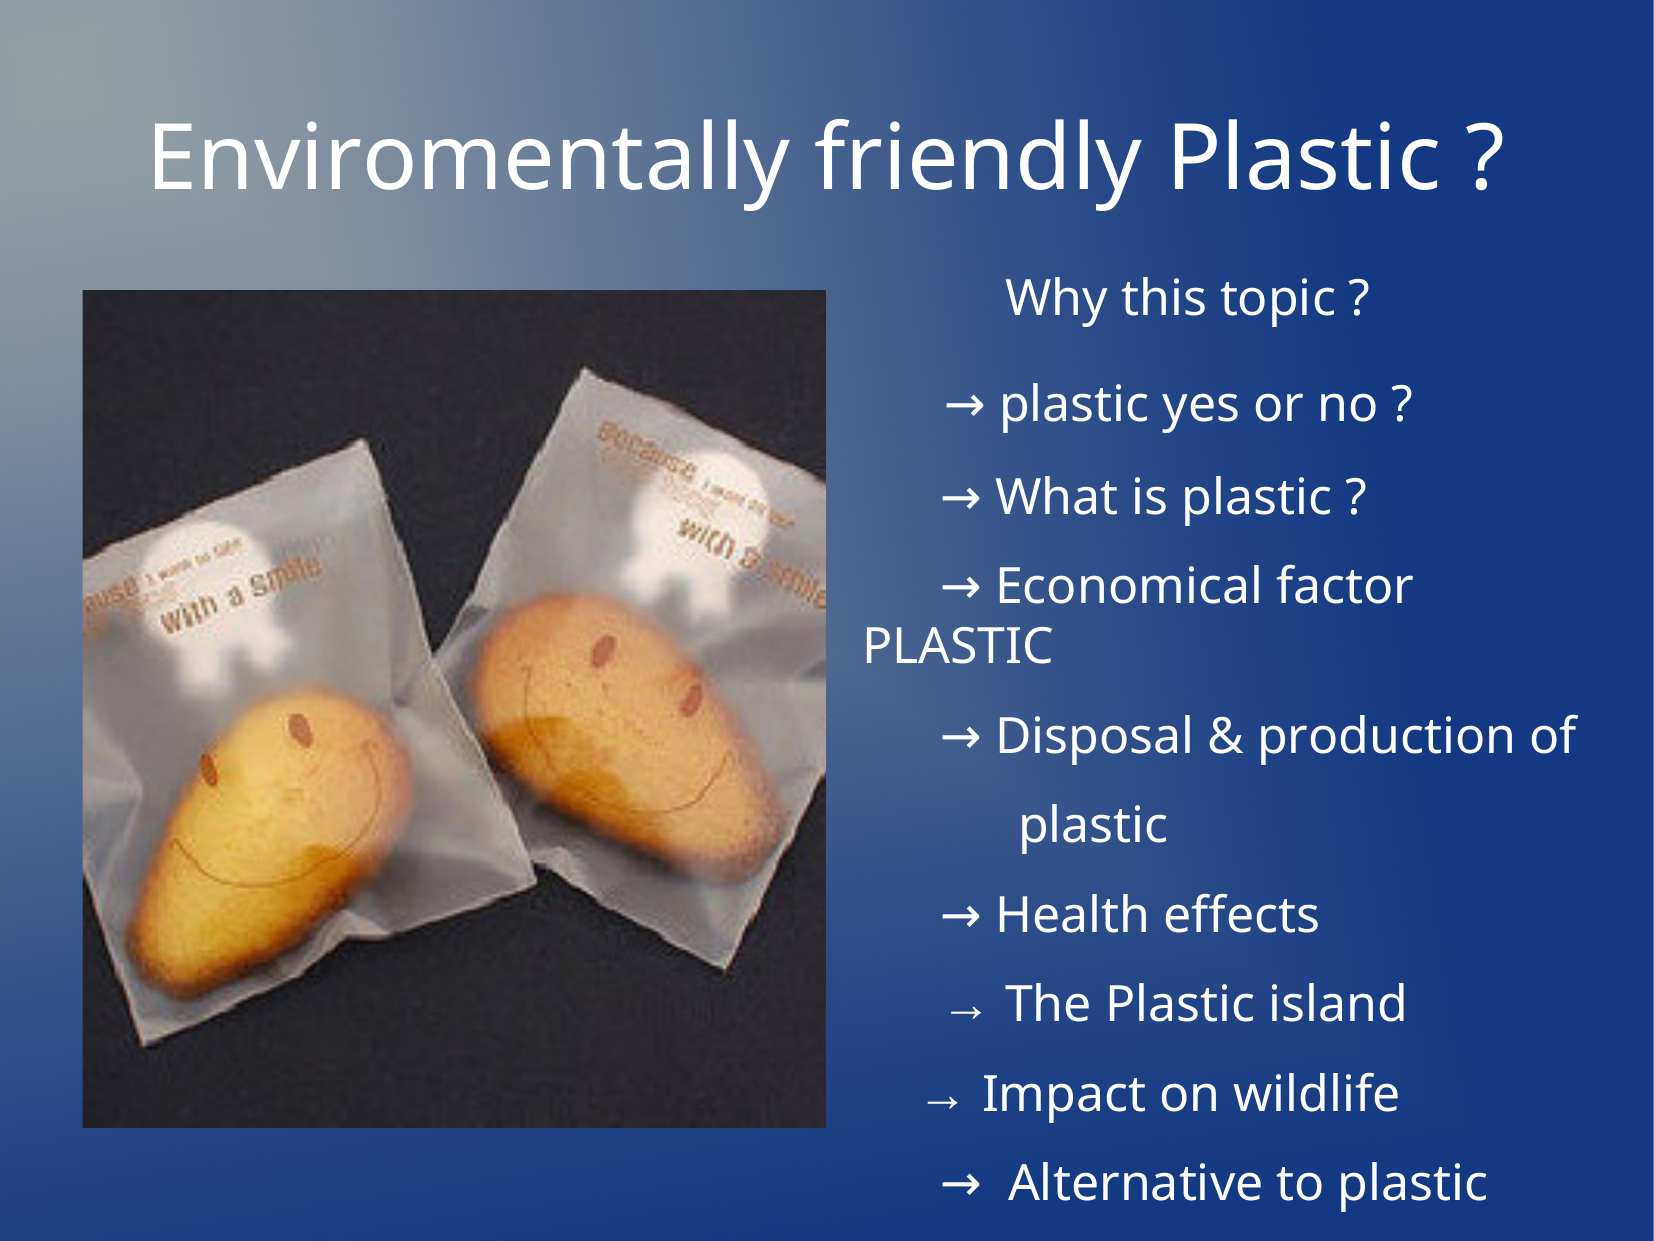

# Enviromentally friendly Plastic ?
 Why this topic ?
 → plastic yes or no ?
 → What is plastic ?
 → Economical factor PLASTIC
 → Disposal & production of
 plastic
 → Health effects
 → The Plastic island
 → Impact on wildlife
 → Alternative to plastic
 → Statistics